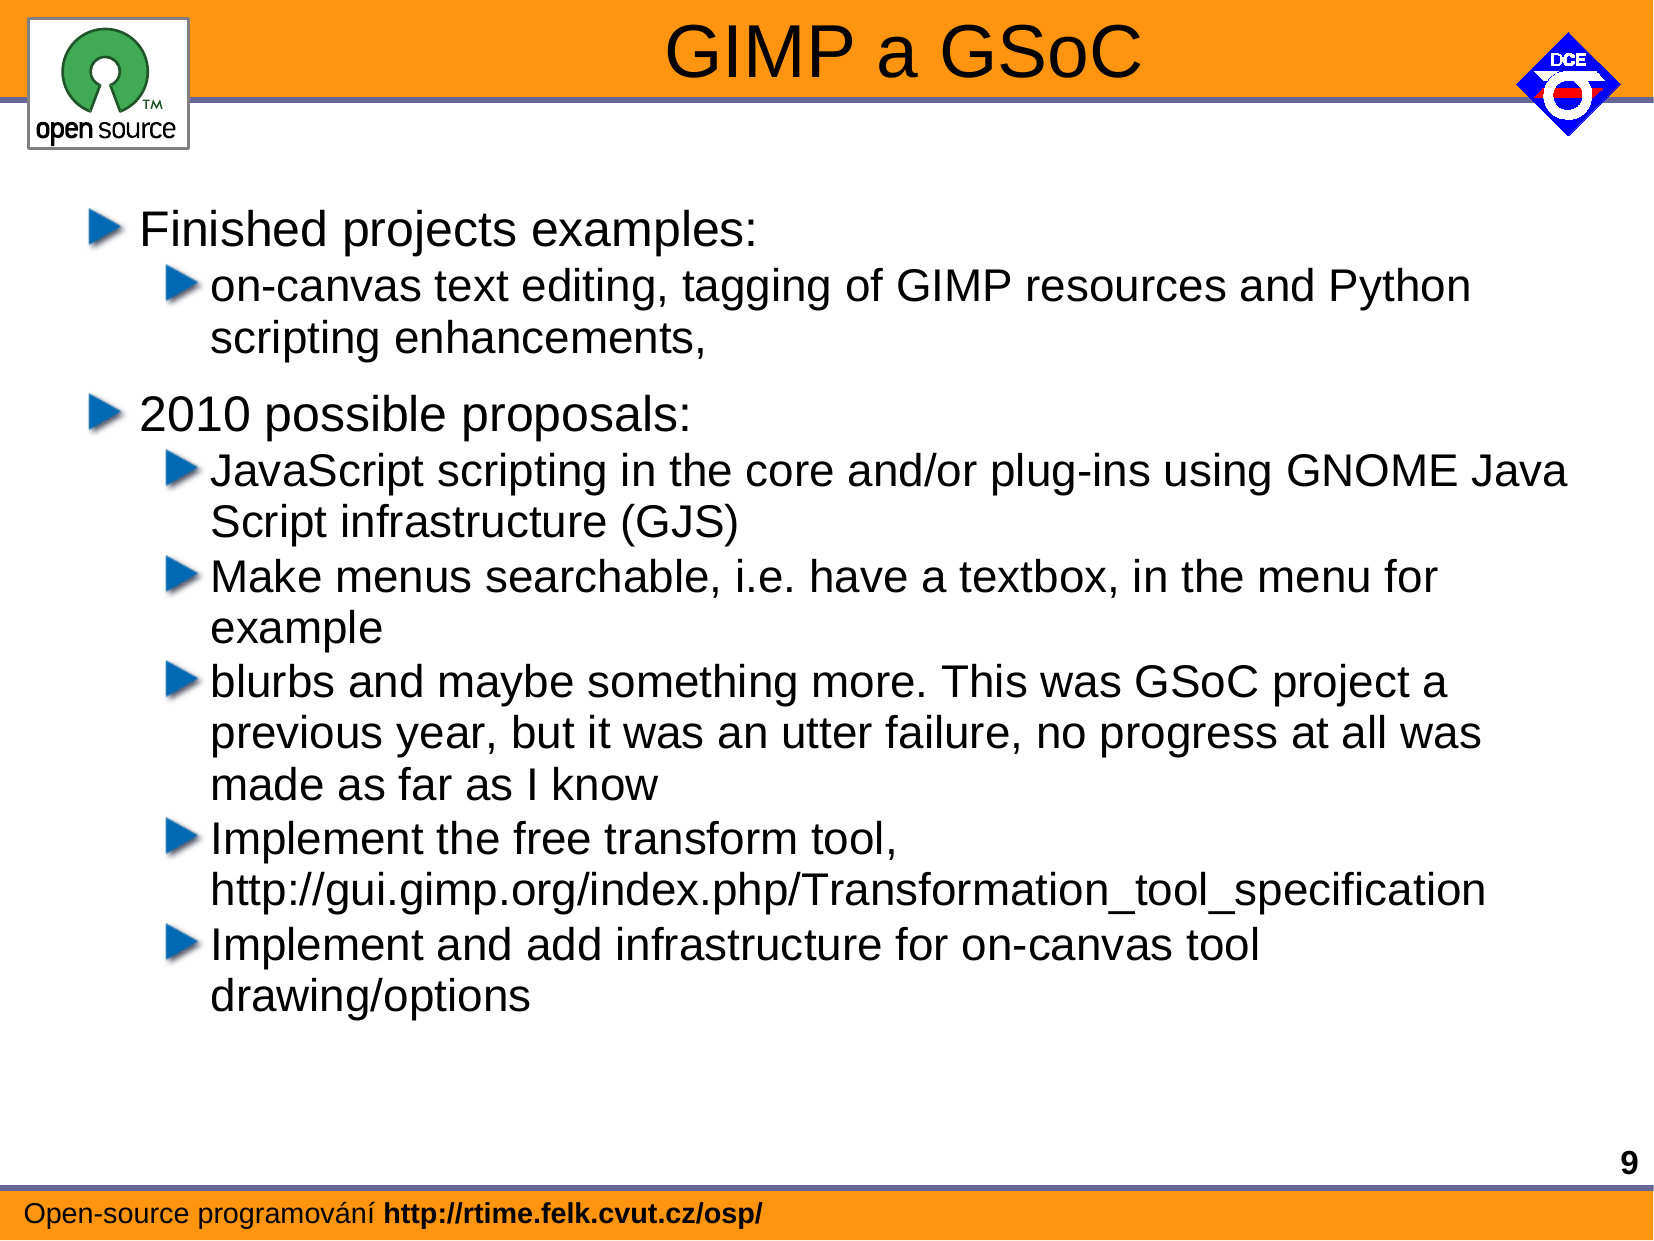

# GIMP a GSoC
Finished projects examples:
on-canvas text editing, tagging of GIMP resources and Python scripting enhancements,
2010 possible proposals:
JavaScript scripting in the core and/or plug-ins using GNOME Java Script infrastructure (GJS)
Make menus searchable, i.e. have a textbox, in the menu for example
blurbs and maybe something more. This was GSoC project a previous year, but it was an utter failure, no progress at all was made as far as I know
Implement the free transform tool, http://gui.gimp.org/index.php/Transformation_tool_specification
Implement and add infrastructure for on-canvas tool drawing/options